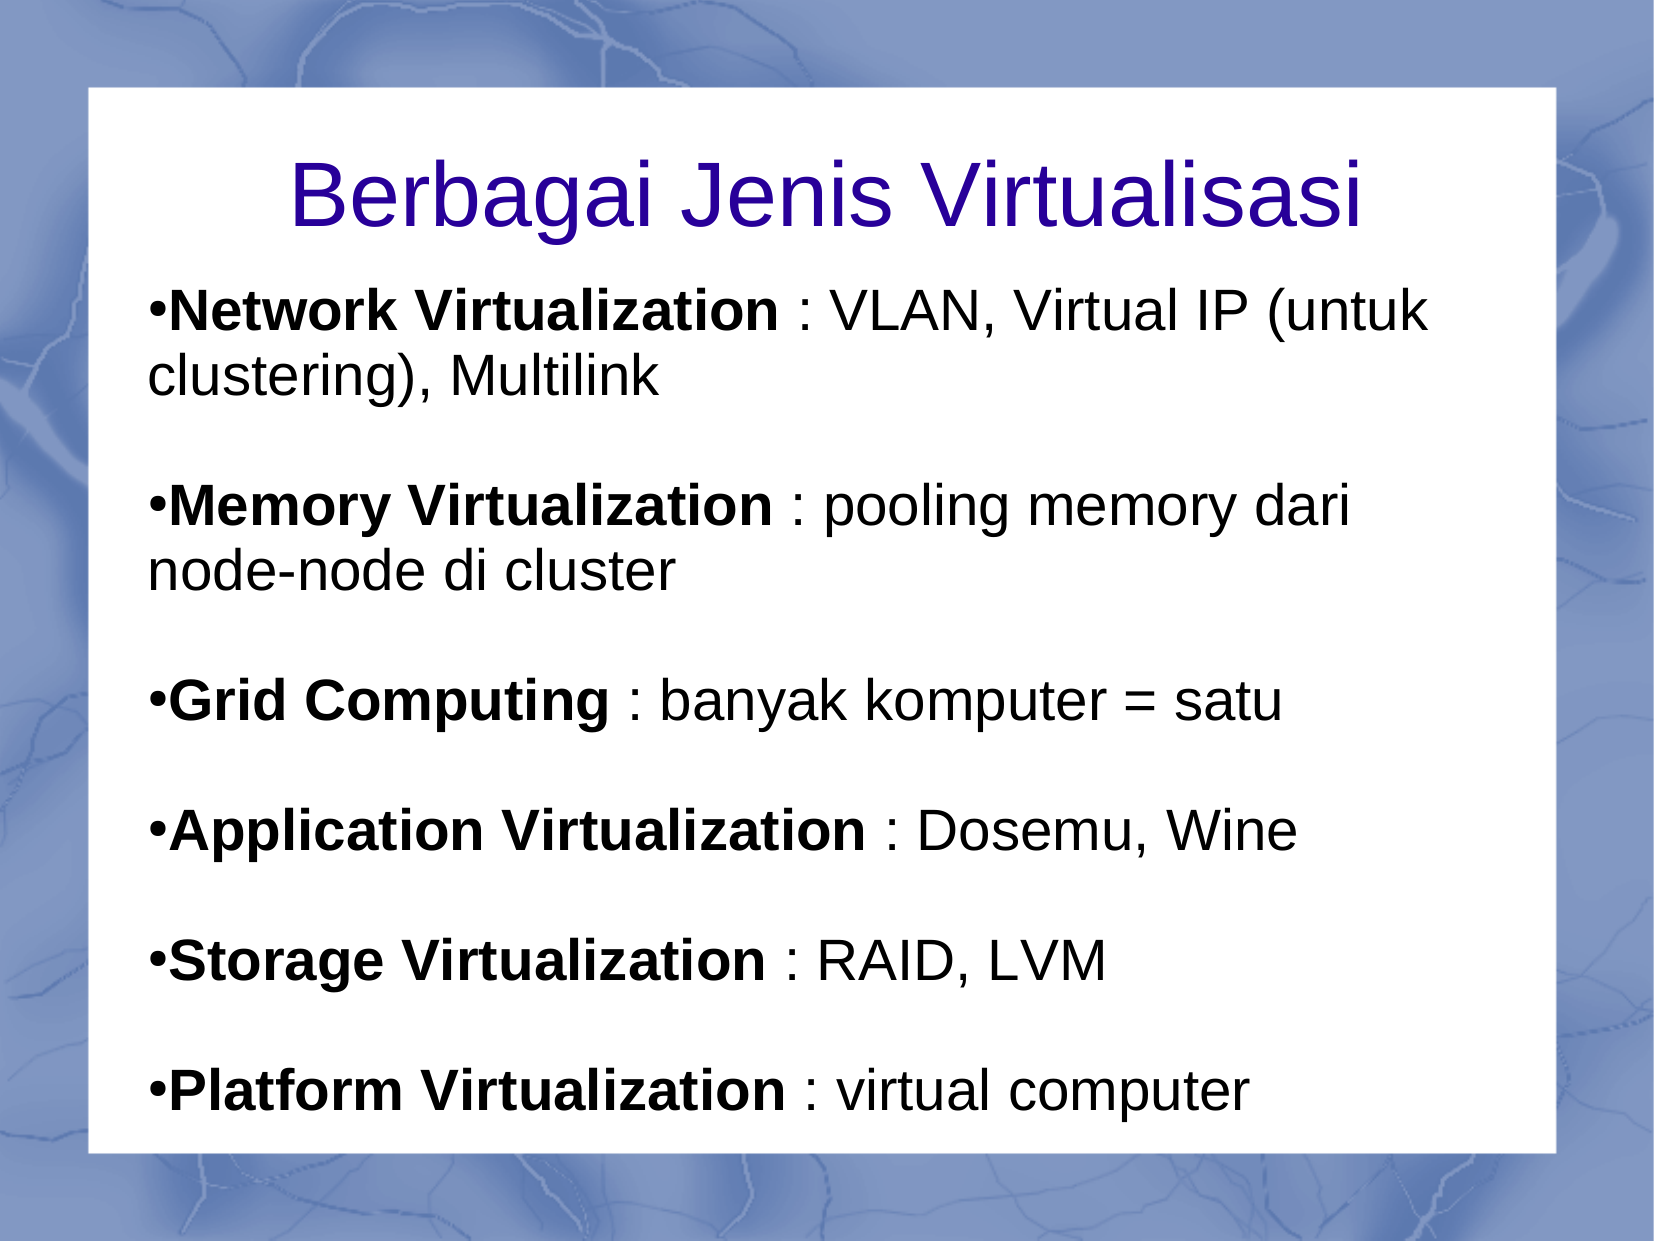

# Berbagai Jenis Virtualisasi
Network Virtualization : VLAN, Virtual IP (untuk clustering), Multilink
Memory Virtualization : pooling memory dari node-node di cluster
Grid Computing : banyak komputer = satu
Application Virtualization : Dosemu, Wine
Storage Virtualization : RAID, LVM
Platform Virtualization : virtual computer